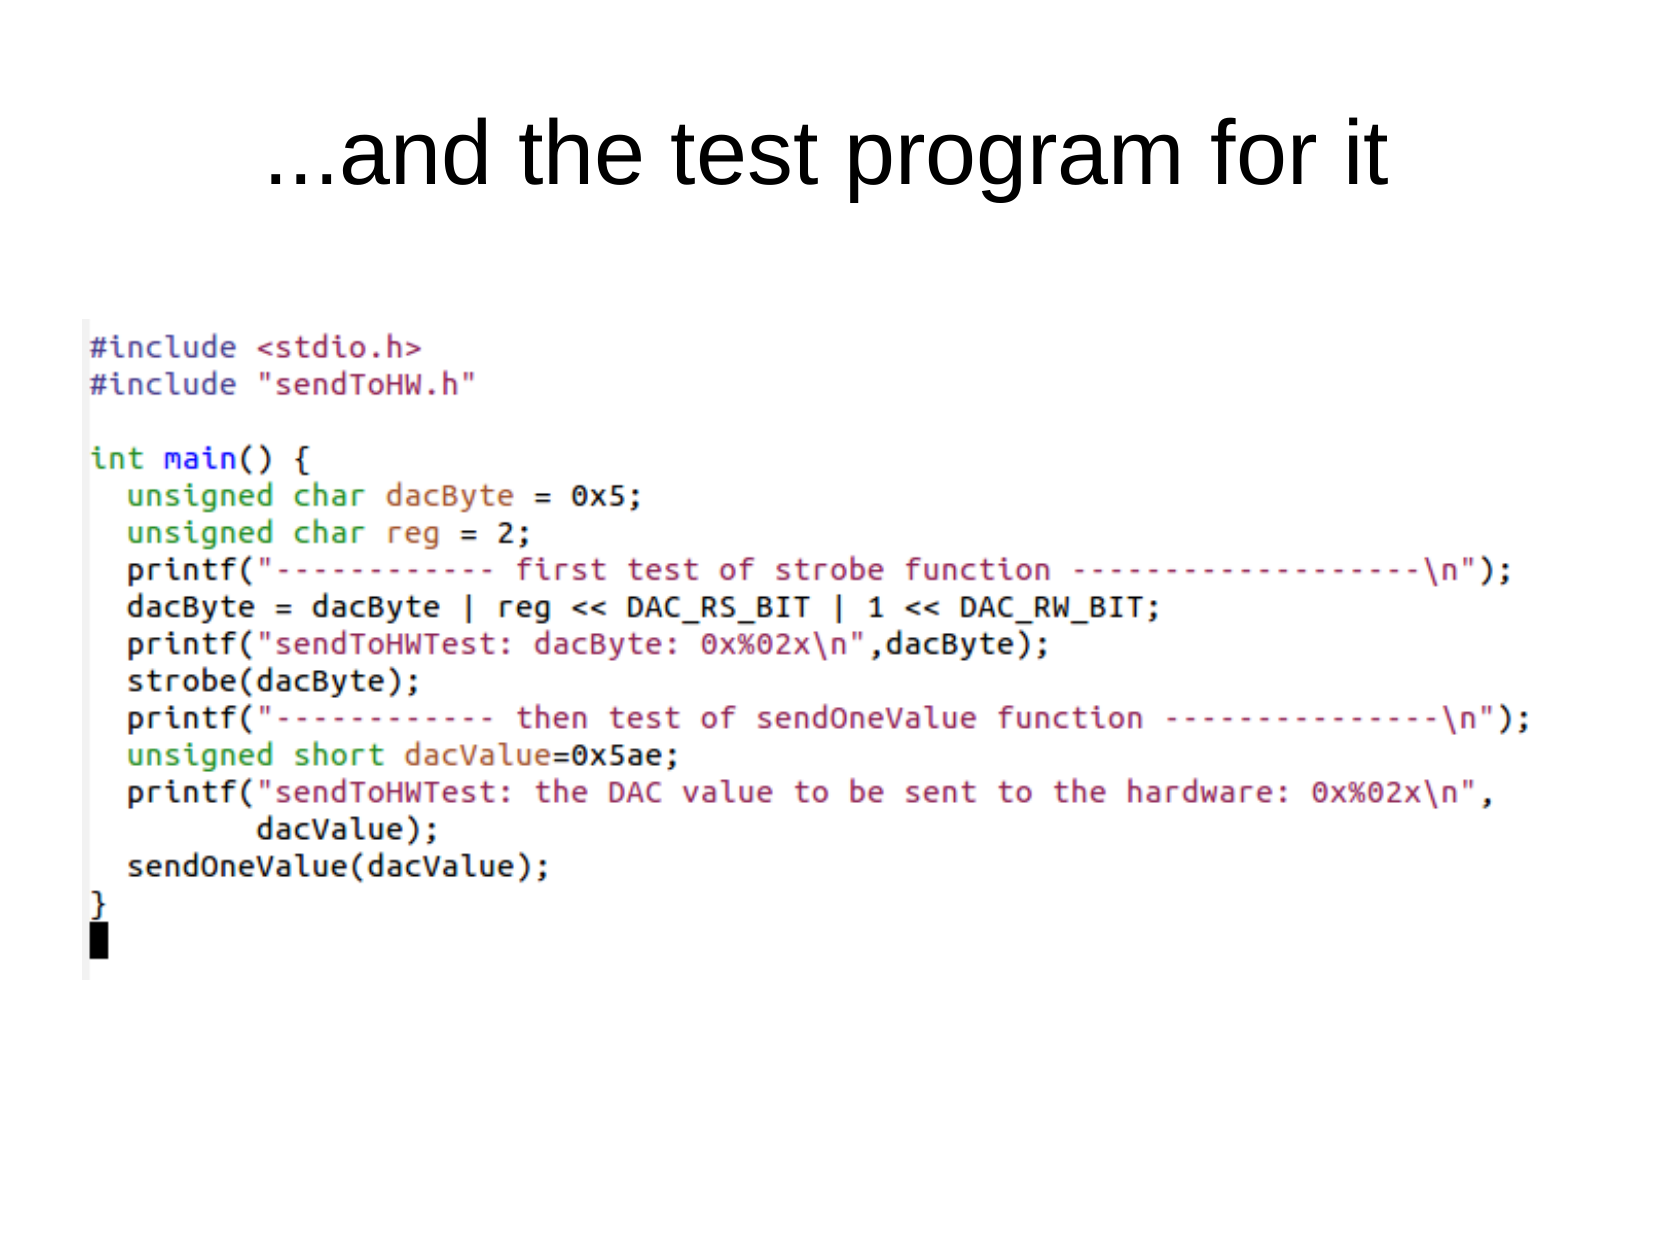

# ...and the test program for it